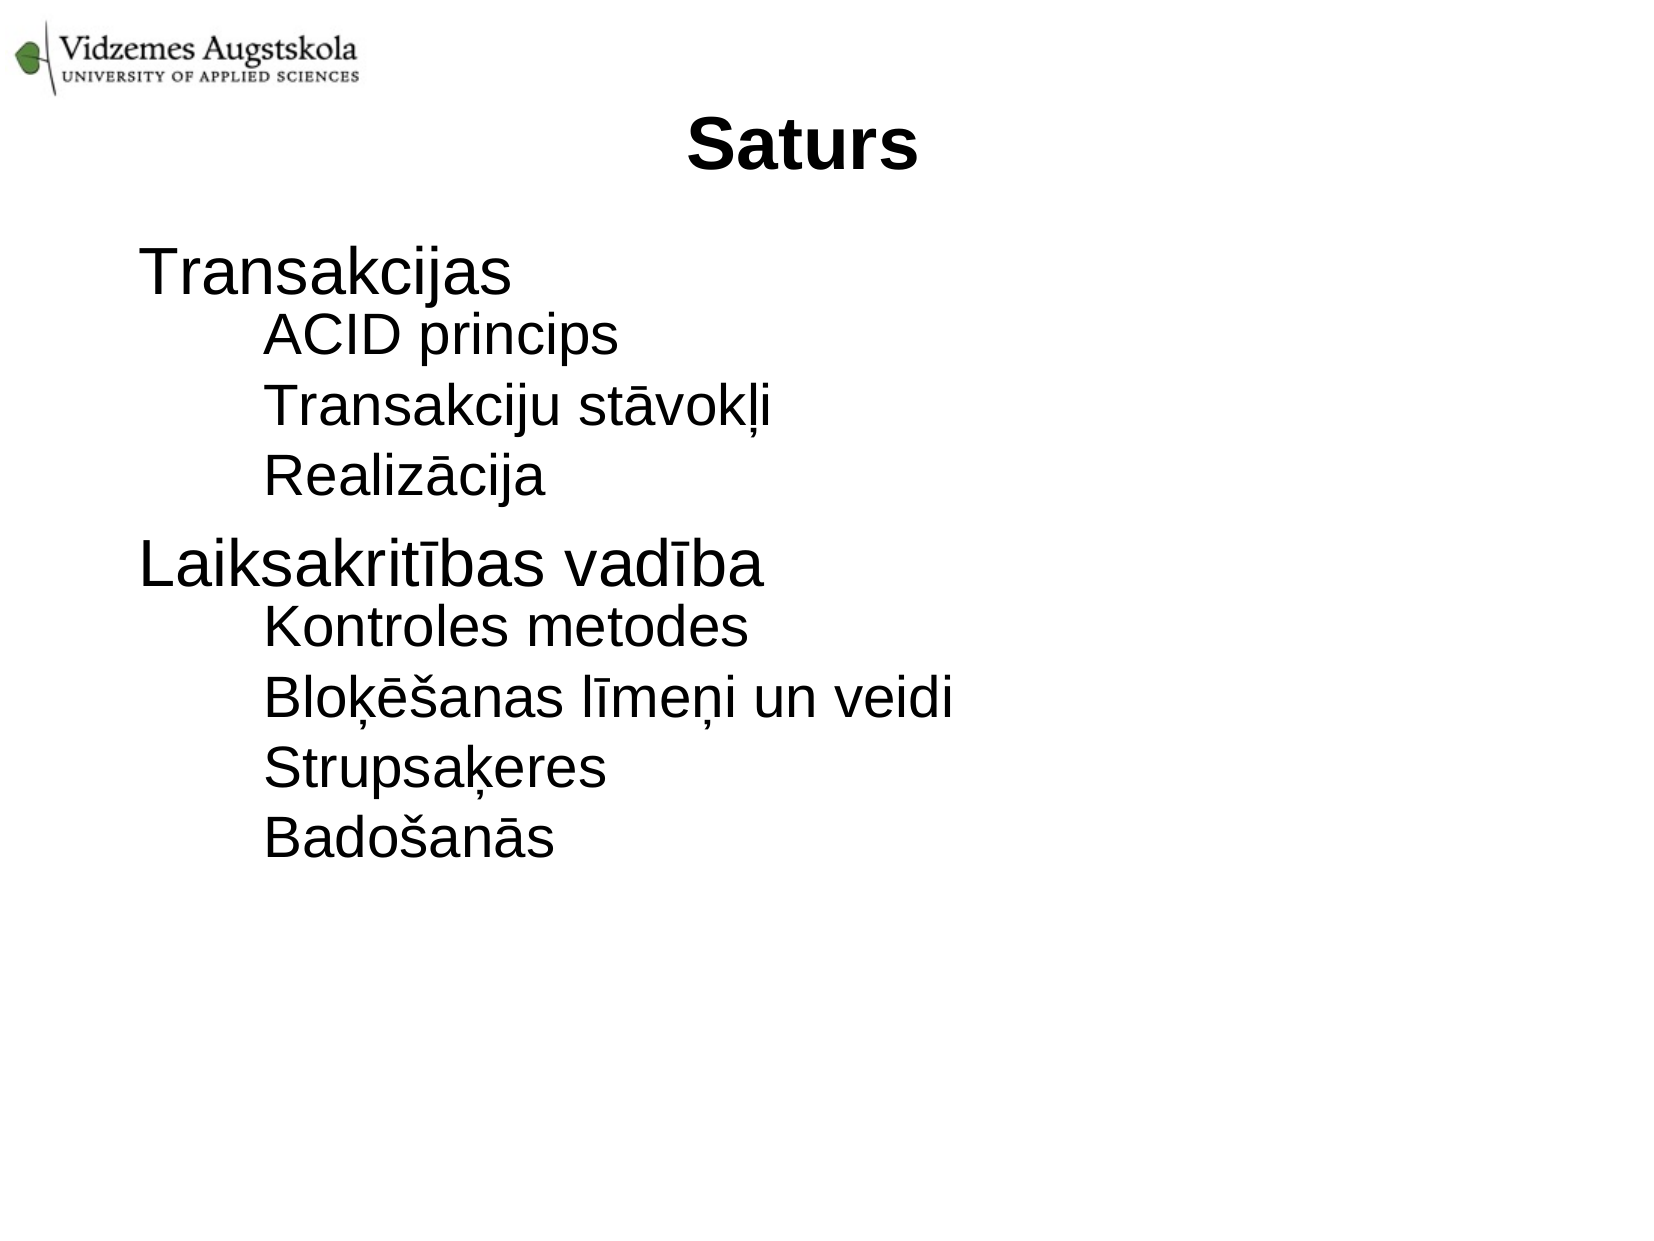

# Saturs
Transakcijas
ACID princips
Transakciju stāvokļi
Realizācija
Laiksakritības vadība
Kontroles metodes
Bloķēšanas līmeņi un veidi
Strupsaķeres
Badošanās